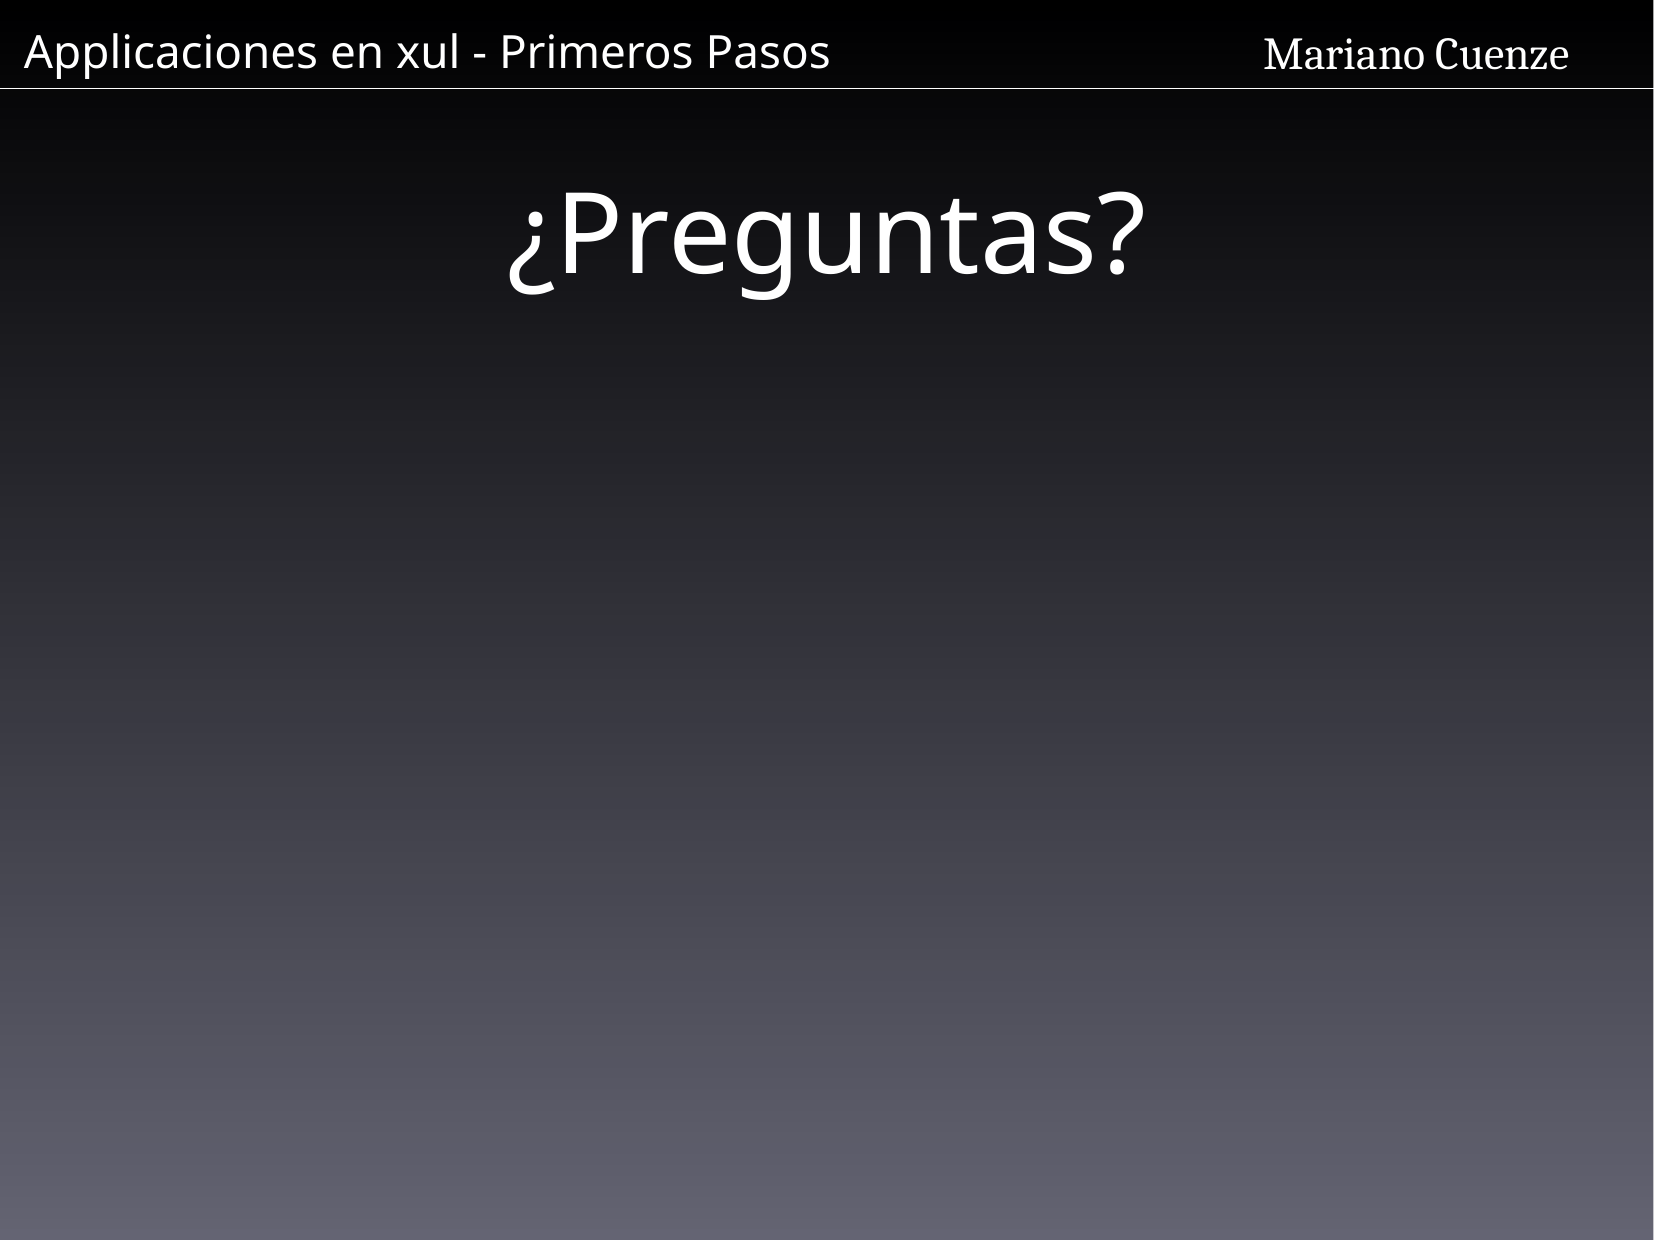

Applicaciones en xul - Primeros Pasos
Mariano Cuenze
# ¿Preguntas?